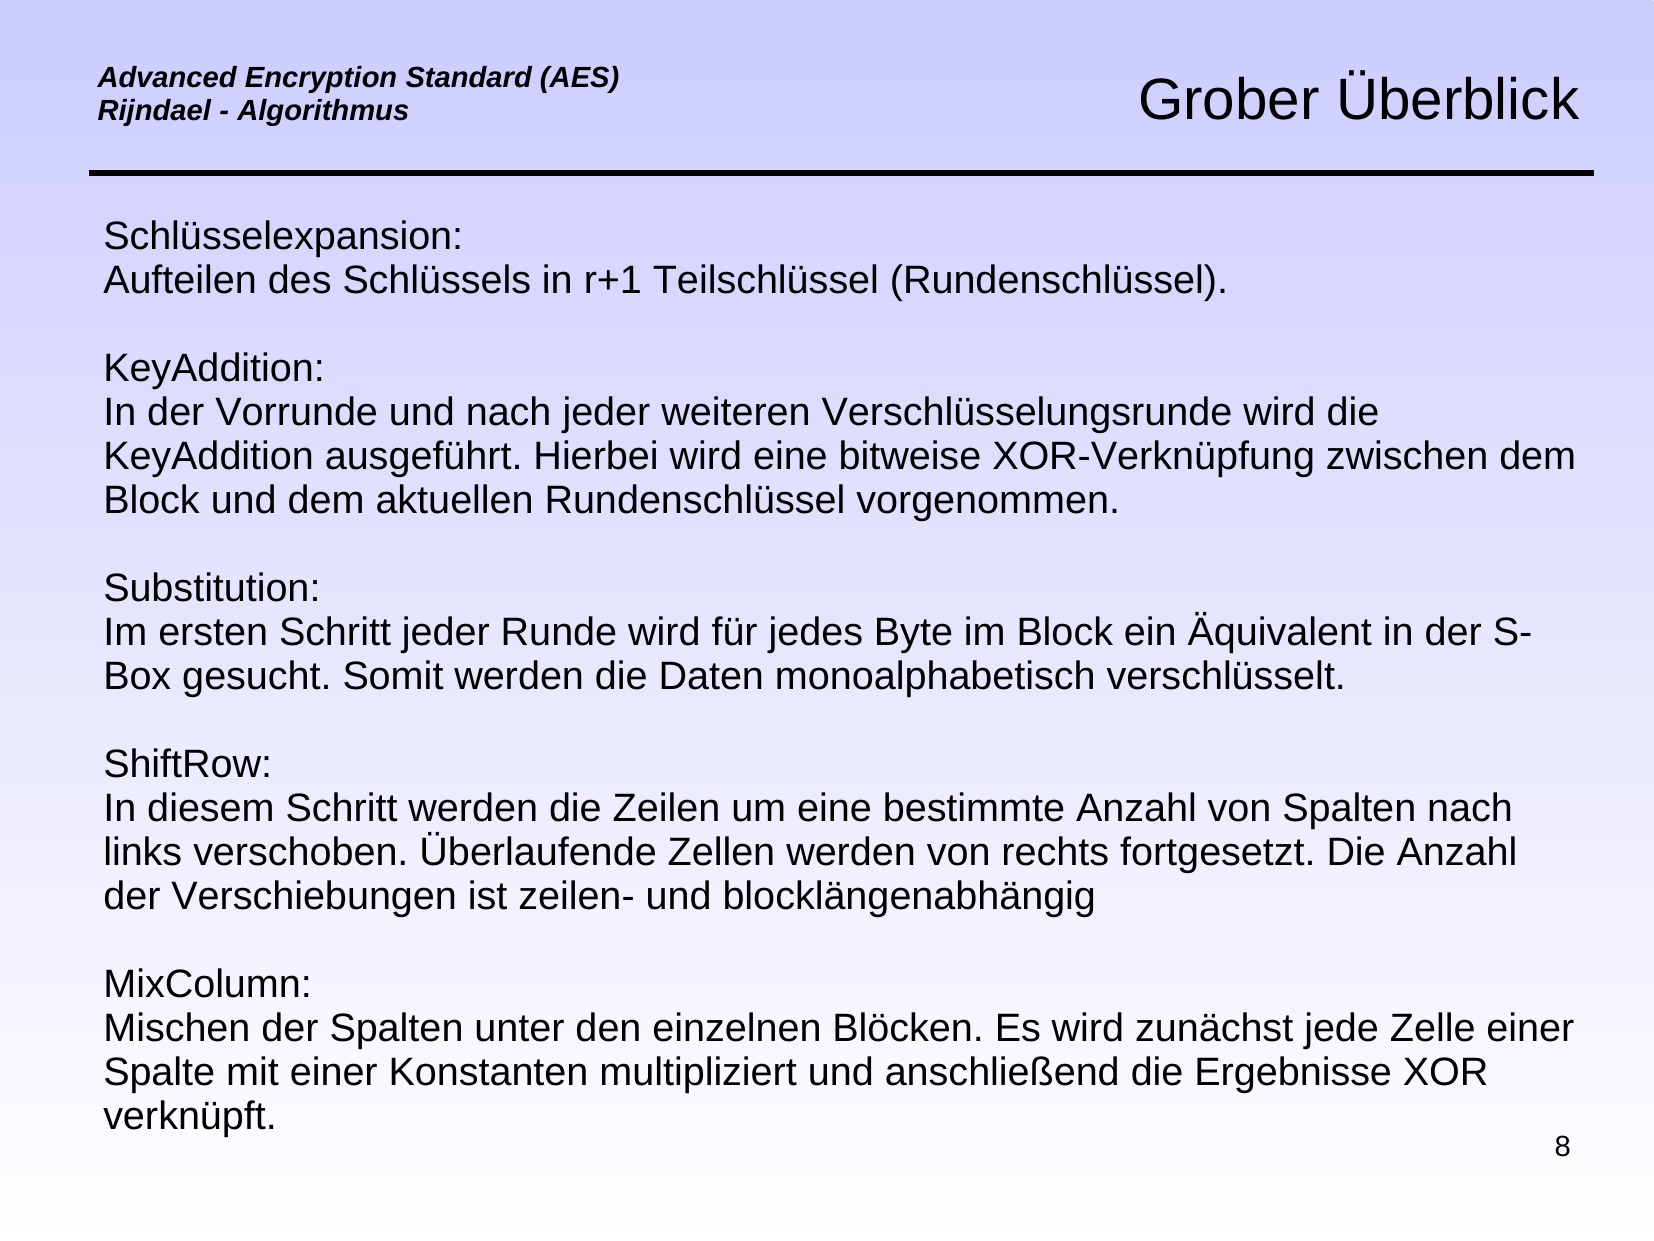

Advanced Encryption Standard (AES)
Rijndael - Algorithmus
Grober Überblick
Schlüsselexpansion:
Aufteilen des Schlüssels in r+1 Teilschlüssel (Rundenschlüssel).
KeyAddition:
In der Vorrunde und nach jeder weiteren Verschlüsselungsrunde wird die KeyAddition ausgeführt. Hierbei wird eine bitweise XOR-Verknüpfung zwischen dem Block und dem aktuellen Rundenschlüssel vorgenommen.
Substitution:
Im ersten Schritt jeder Runde wird für jedes Byte im Block ein Äquivalent in der S-Box gesucht. Somit werden die Daten monoalphabetisch verschlüsselt.
ShiftRow:
In diesem Schritt werden die Zeilen um eine bestimmte Anzahl von Spalten nach links verschoben. Überlaufende Zellen werden von rechts fortgesetzt. Die Anzahl der Verschiebungen ist zeilen- und blocklängenabhängig
MixColumn:
Mischen der Spalten unter den einzelnen Blöcken. Es wird zunächst jede Zelle einer Spalte mit einer Konstanten multipliziert und anschließend die Ergebnisse XOR verknüpft.
8